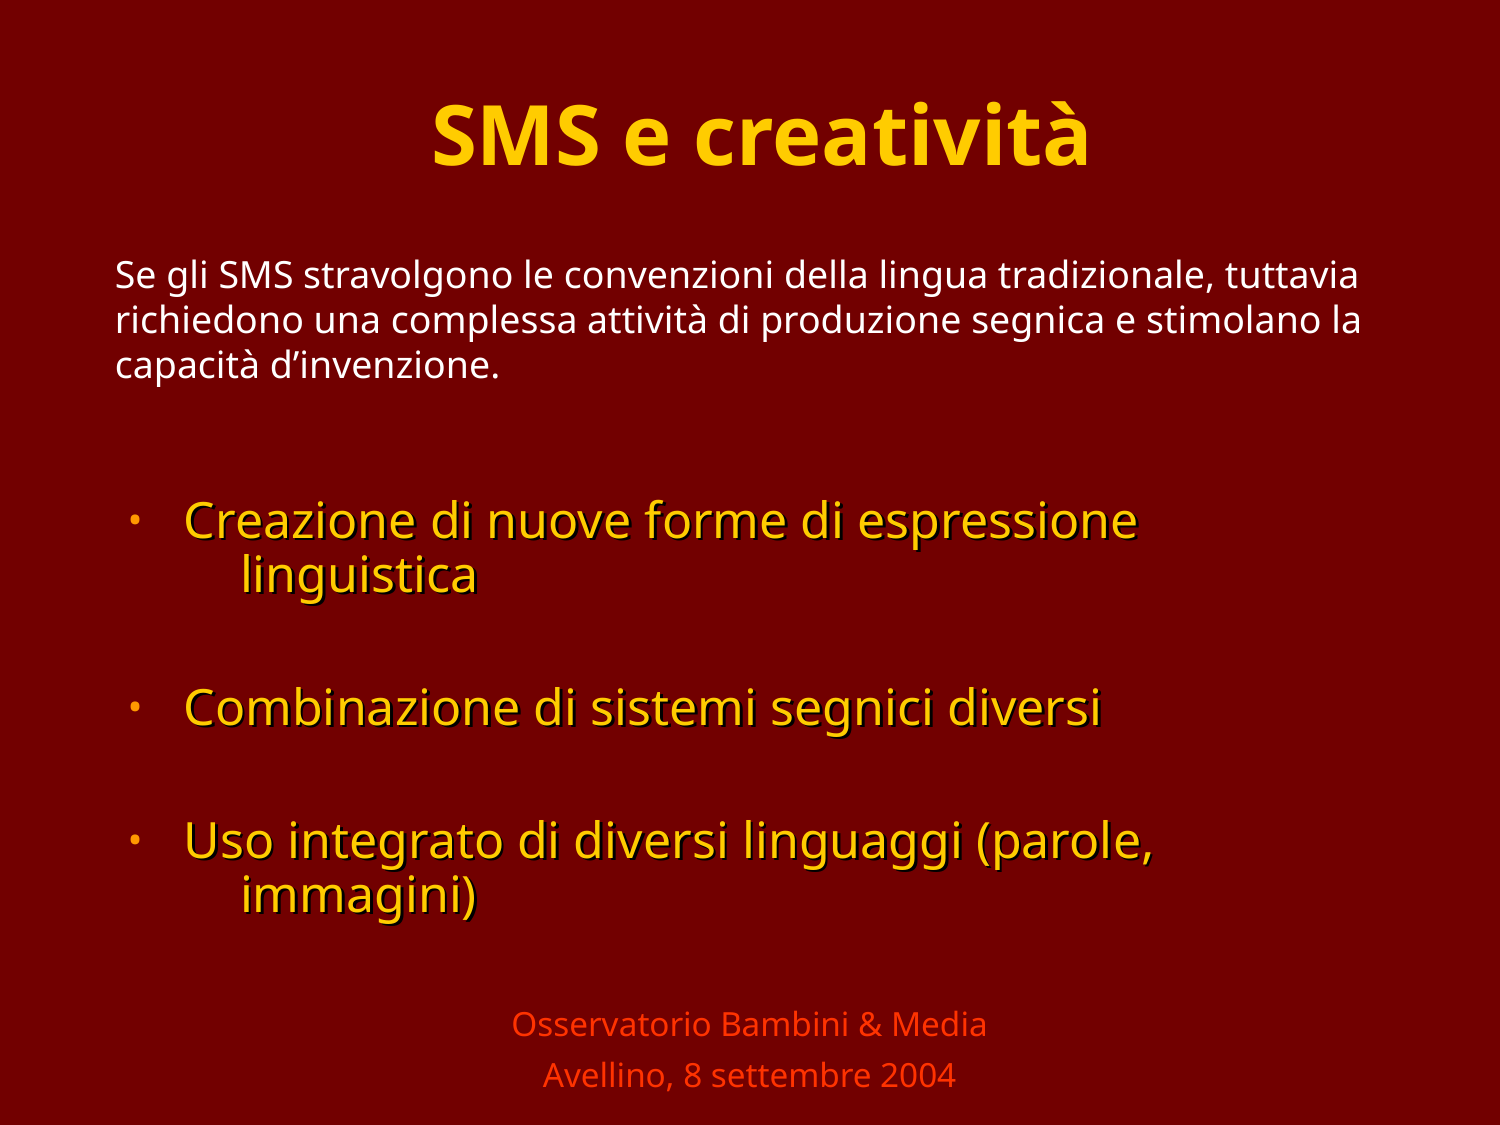

SMS e creatività
Se gli SMS stravolgono le convenzioni della lingua tradizionale, tuttavia richiedono una complessa attività di produzione segnica e stimolano la capacità d’invenzione.
Creazione di nuove forme di espressione linguistica
Combinazione di sistemi segnici diversi
Uso integrato di diversi linguaggi (parole, immagini)
Osservatorio Bambini & Media
Avellino, 8 settembre 2004